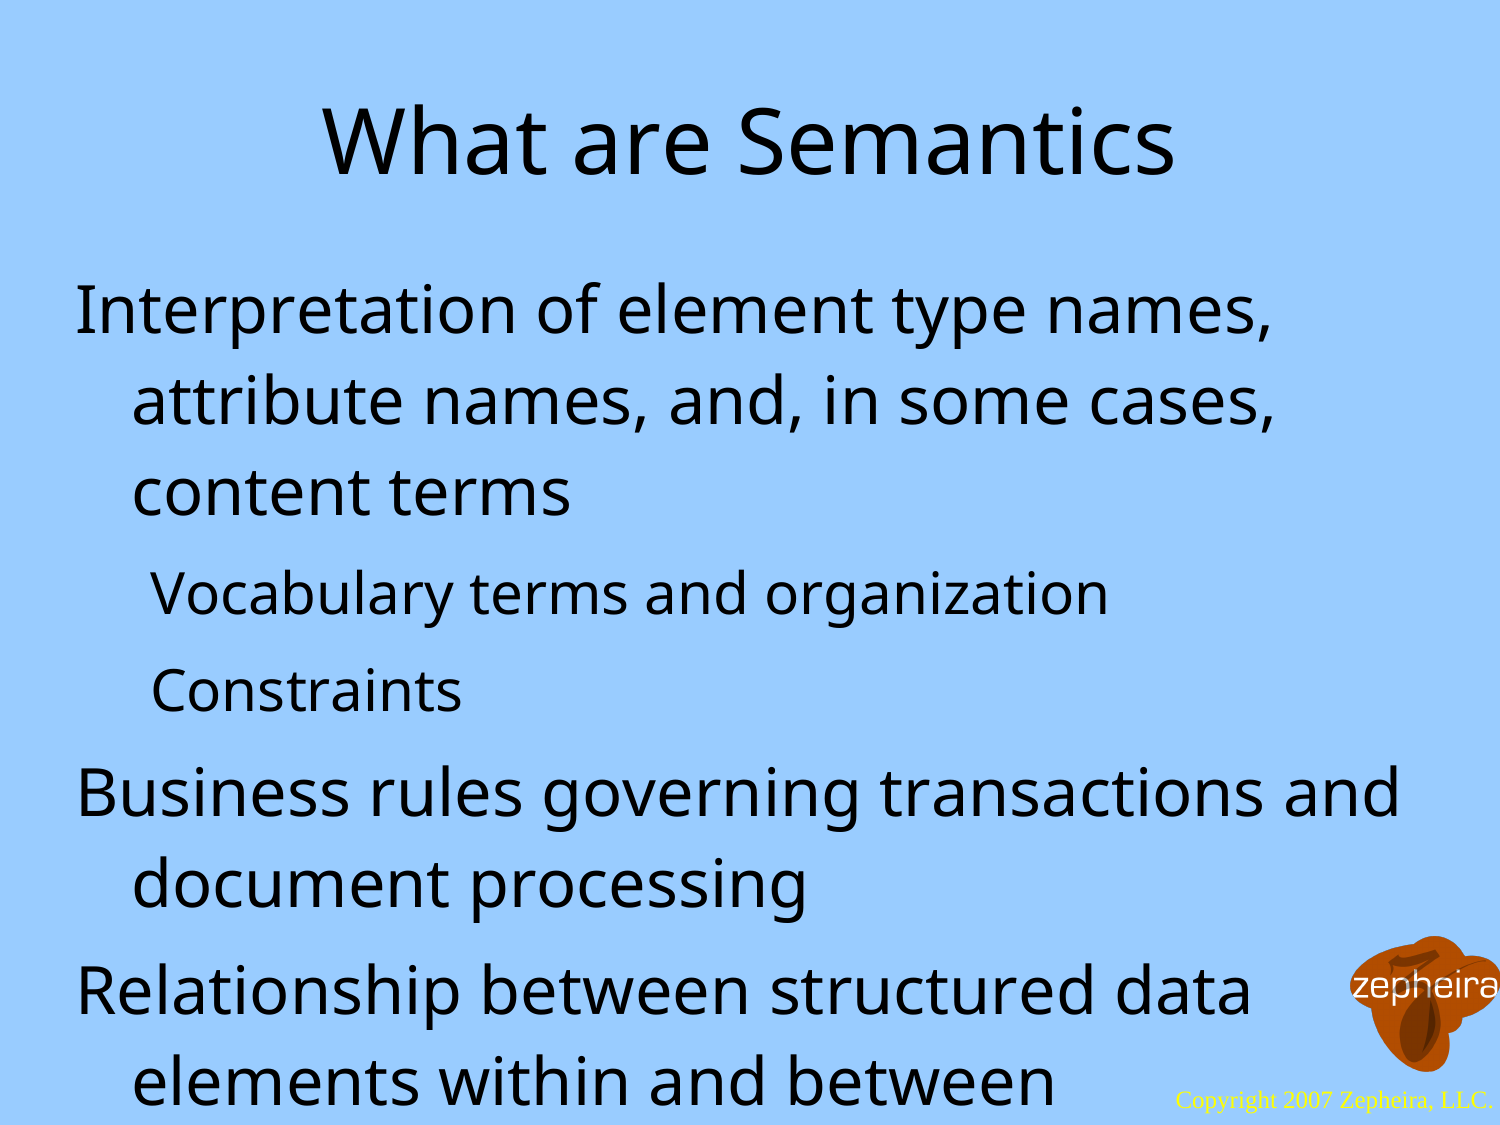

# What are Semantics
Interpretation of element type names, attribute names, and, in some cases, content terms
Vocabulary terms and organization
Constraints
Business rules governing transactions and document processing
Relationship between structured data elements within and between documents